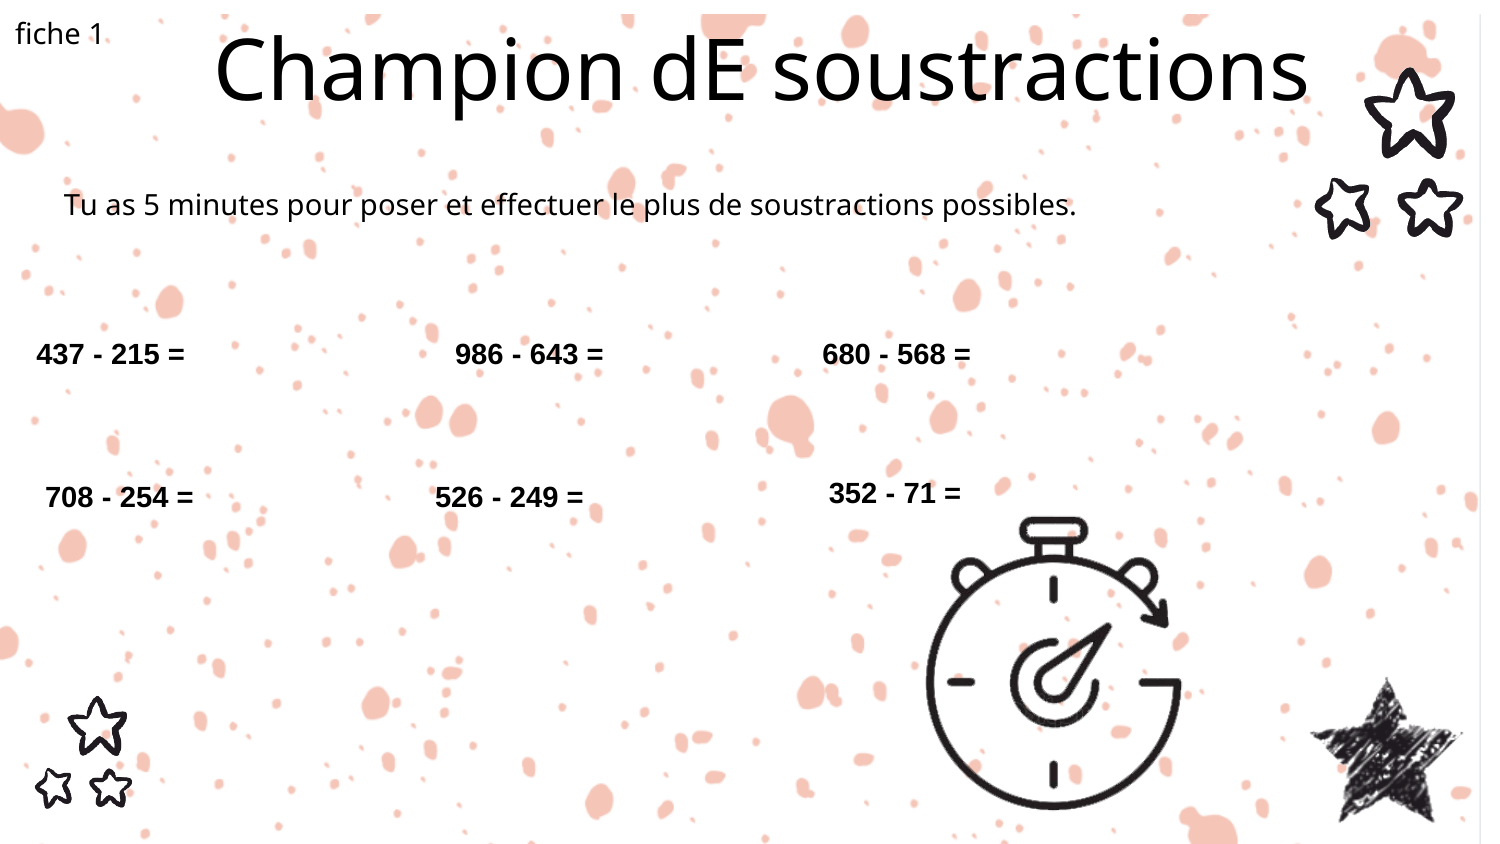

fiche 1
Champion dE soustractions
Tu as 5 minutes pour poser et effectuer le plus de soustractions possibles.
437 - 215 =
986 - 643 =
680 - 568 =
352 - 71 =
708 - 254 =
526 - 249 =